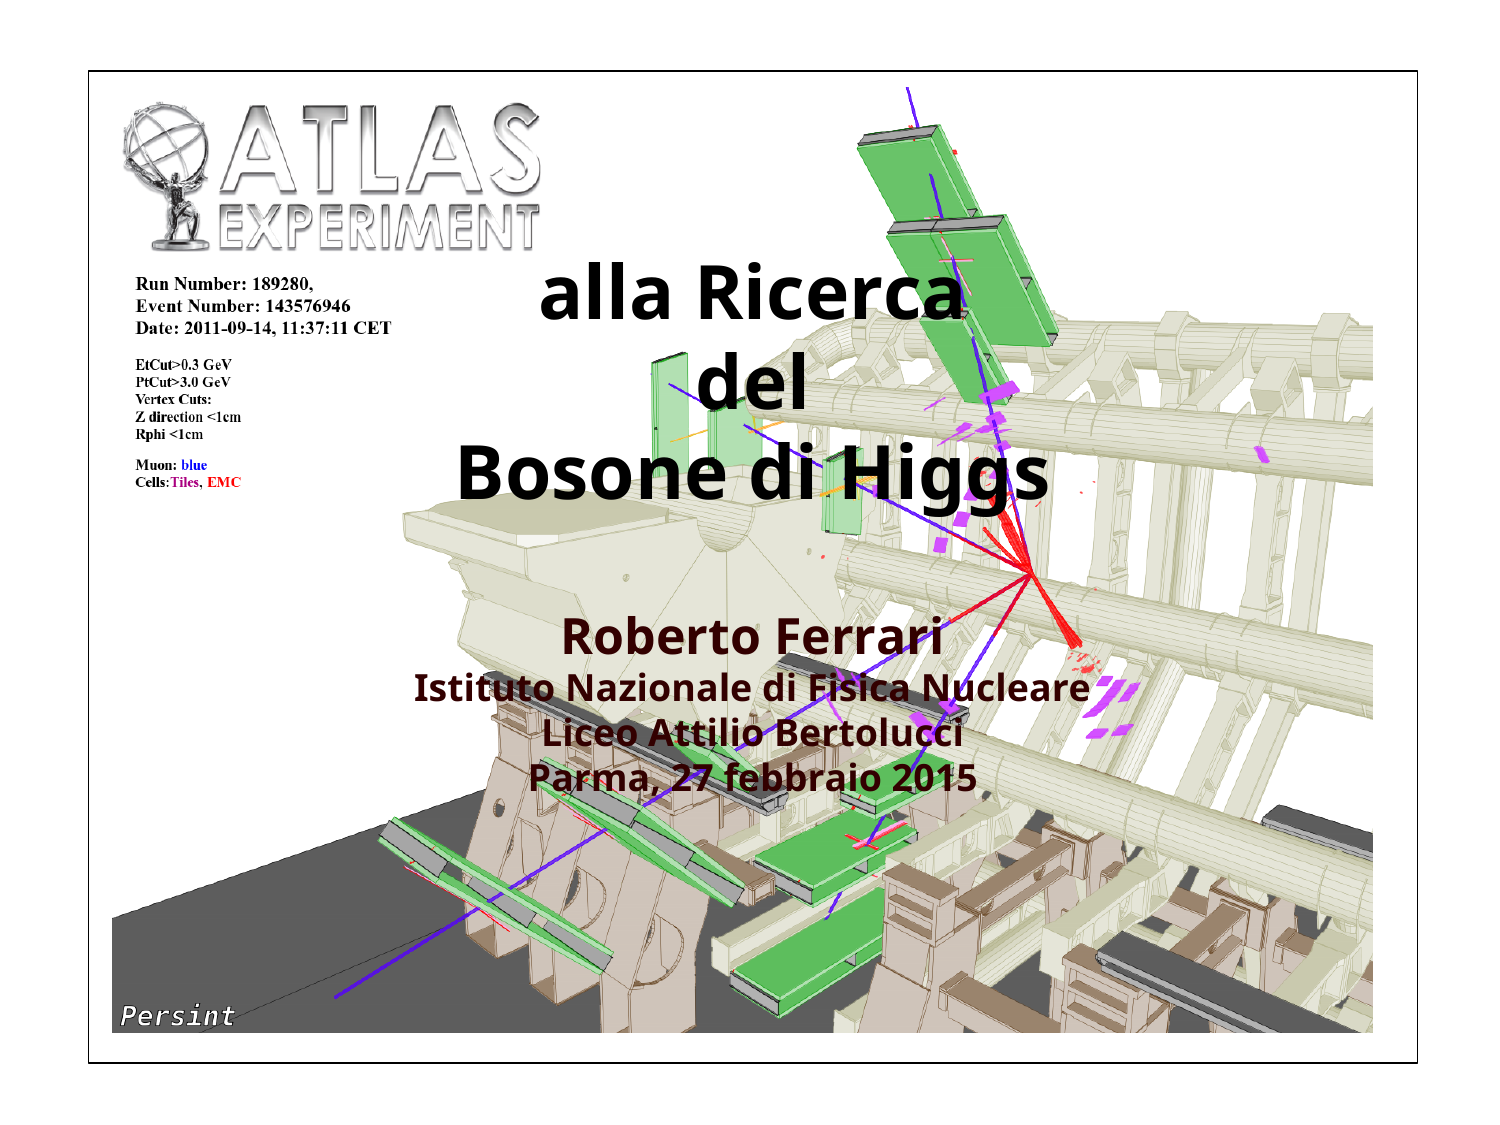

alla Ricerca
del
Bosone di Higgs
Roberto Ferrari
Istituto Nazionale di Fisica Nucleare
Liceo Attilio Bertolucci
Parma, 27 febbraio 2015